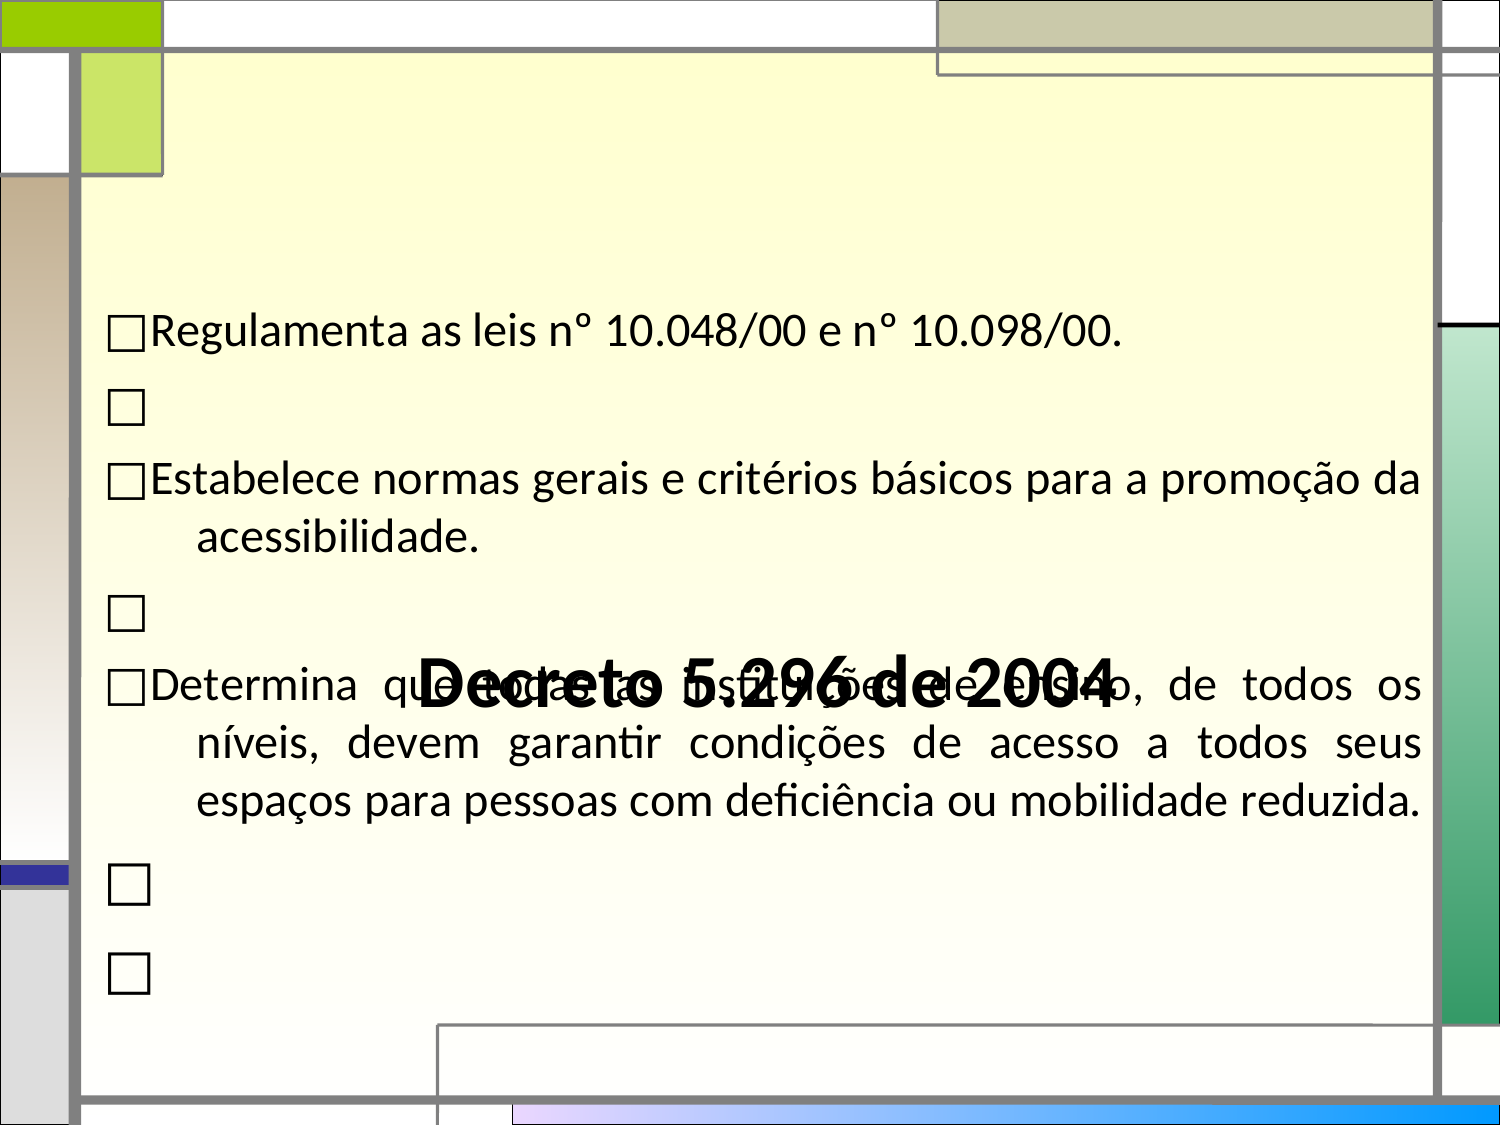

# Decreto 5.296 de 2004
Regulamenta as leis nº 10.048/00 e nº 10.098/00.
Estabelece normas gerais e critérios básicos para a promoção da acessibilidade.
Determina que todas as instituições de ensino, de todos os níveis, devem garantir condições de acesso a todos seus espaços para pessoas com deficiência ou mobilidade reduzida.